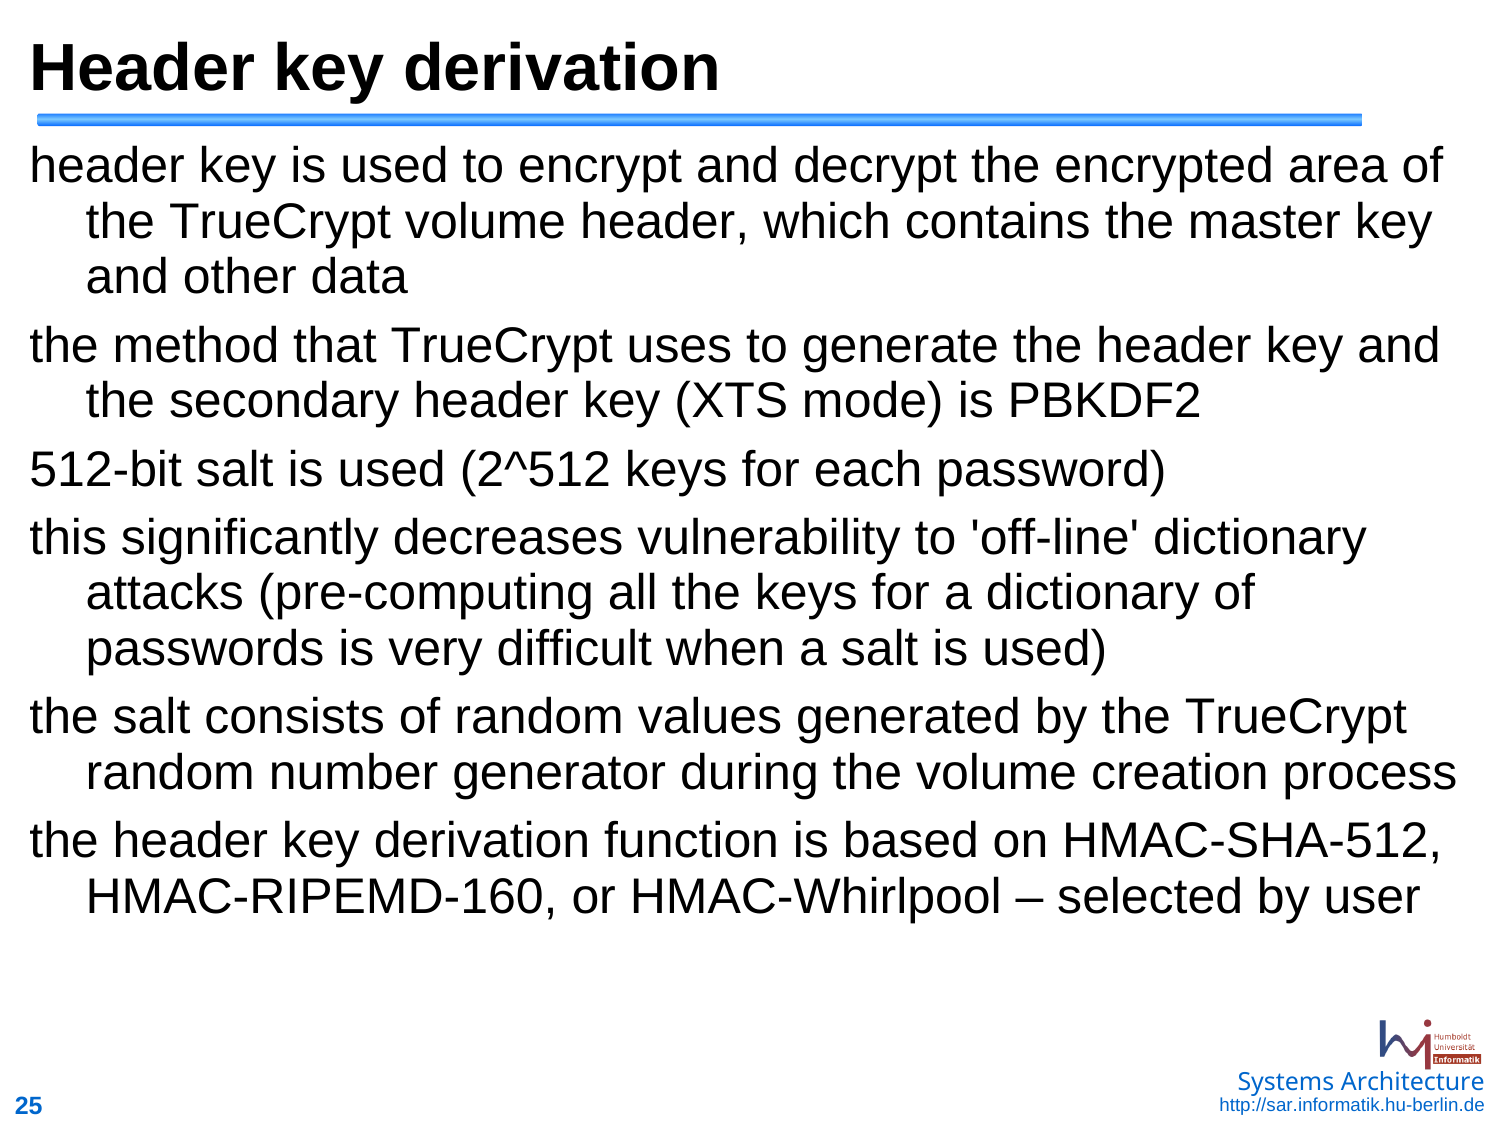

# Header key derivation
header key is used to encrypt and decrypt the encrypted area of the TrueCrypt volume header, which contains the master key and other data
the method that TrueCrypt uses to generate the header key and the secondary header key (XTS mode) is PBKDF2
512-bit salt is used (2^512 keys for each password)
this significantly decreases vulnerability to 'off-line' dictionary attacks (pre-computing all the keys for a dictionary of passwords is very difficult when a salt is used)
the salt consists of random values generated by the TrueCrypt random number generator during the volume creation process
the header key derivation function is based on HMAC-SHA-512, HMAC-RIPEMD-160, or HMAC-Whirlpool – selected by user